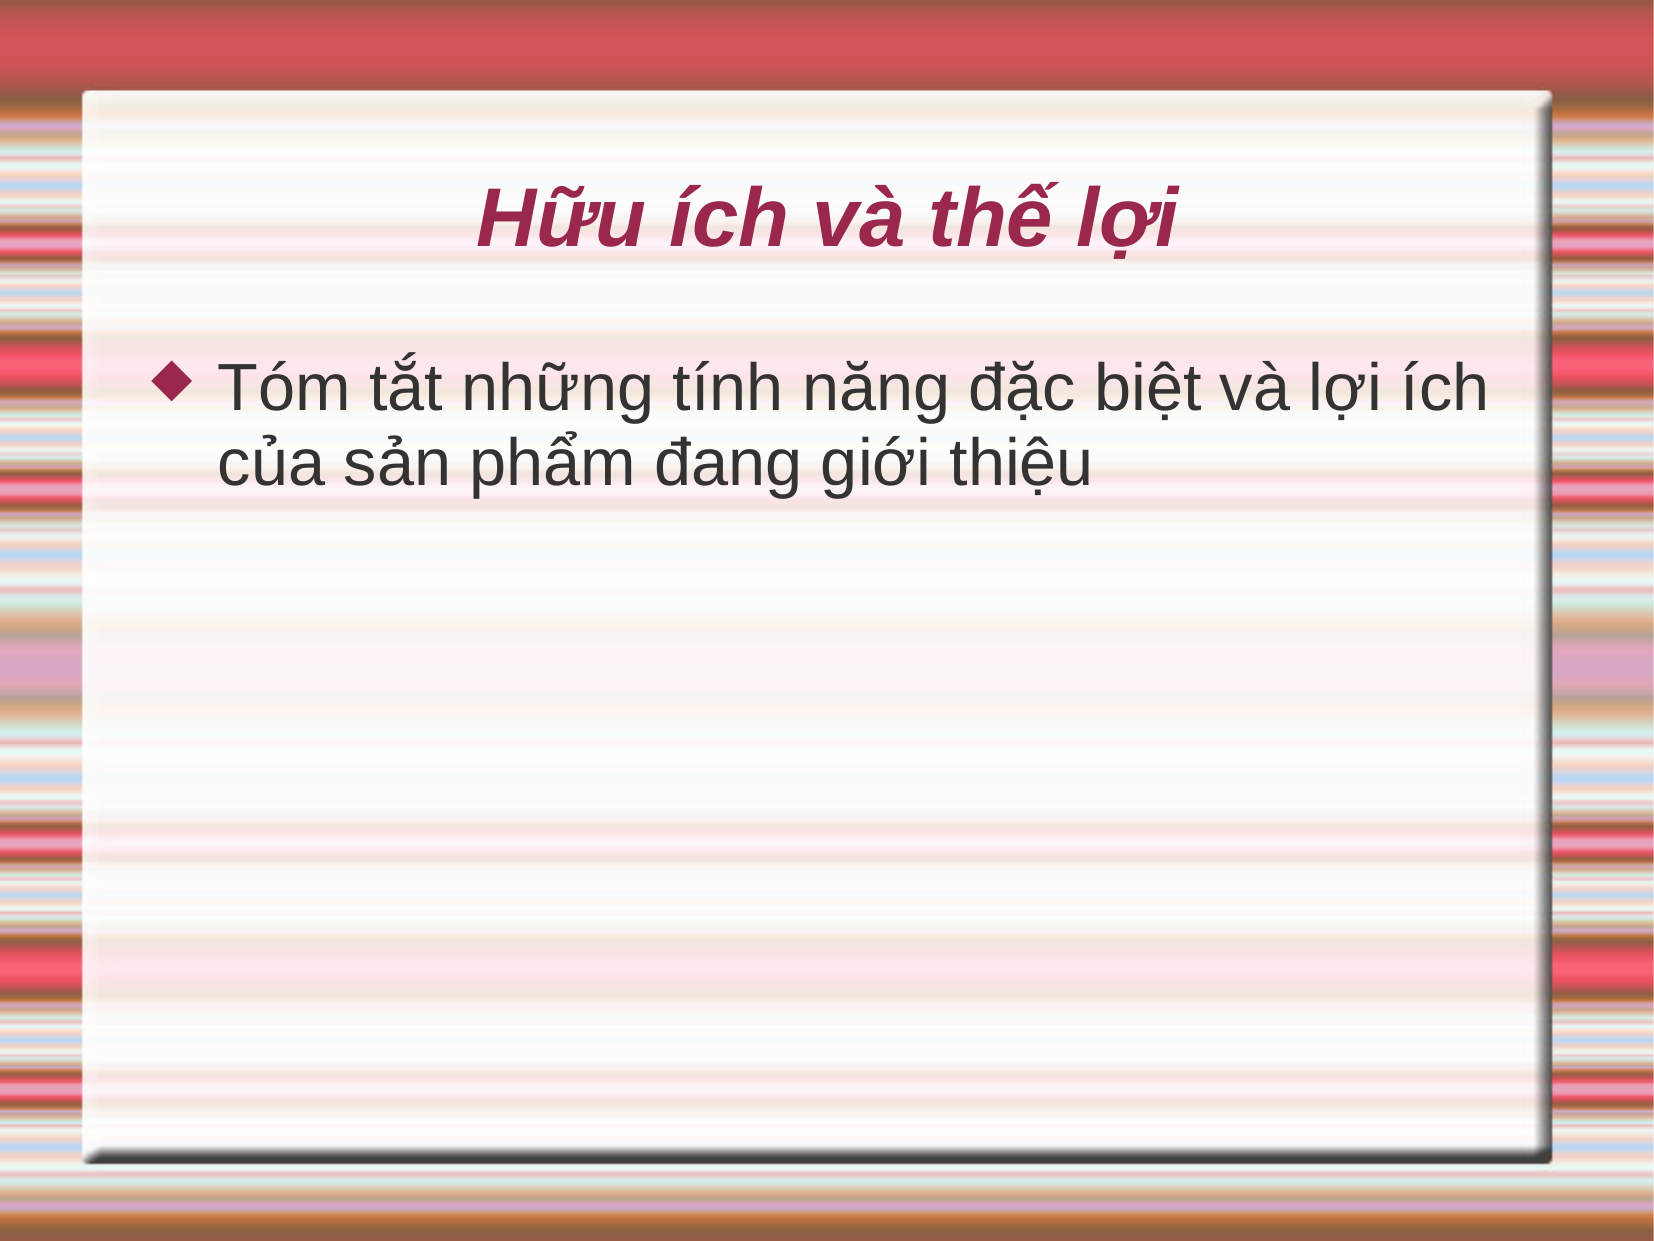

# Hữu ích và thế lợi
Tóm tắt những tính năng đặc biệt và lợi ích của sản phẩm đang giới thiệu